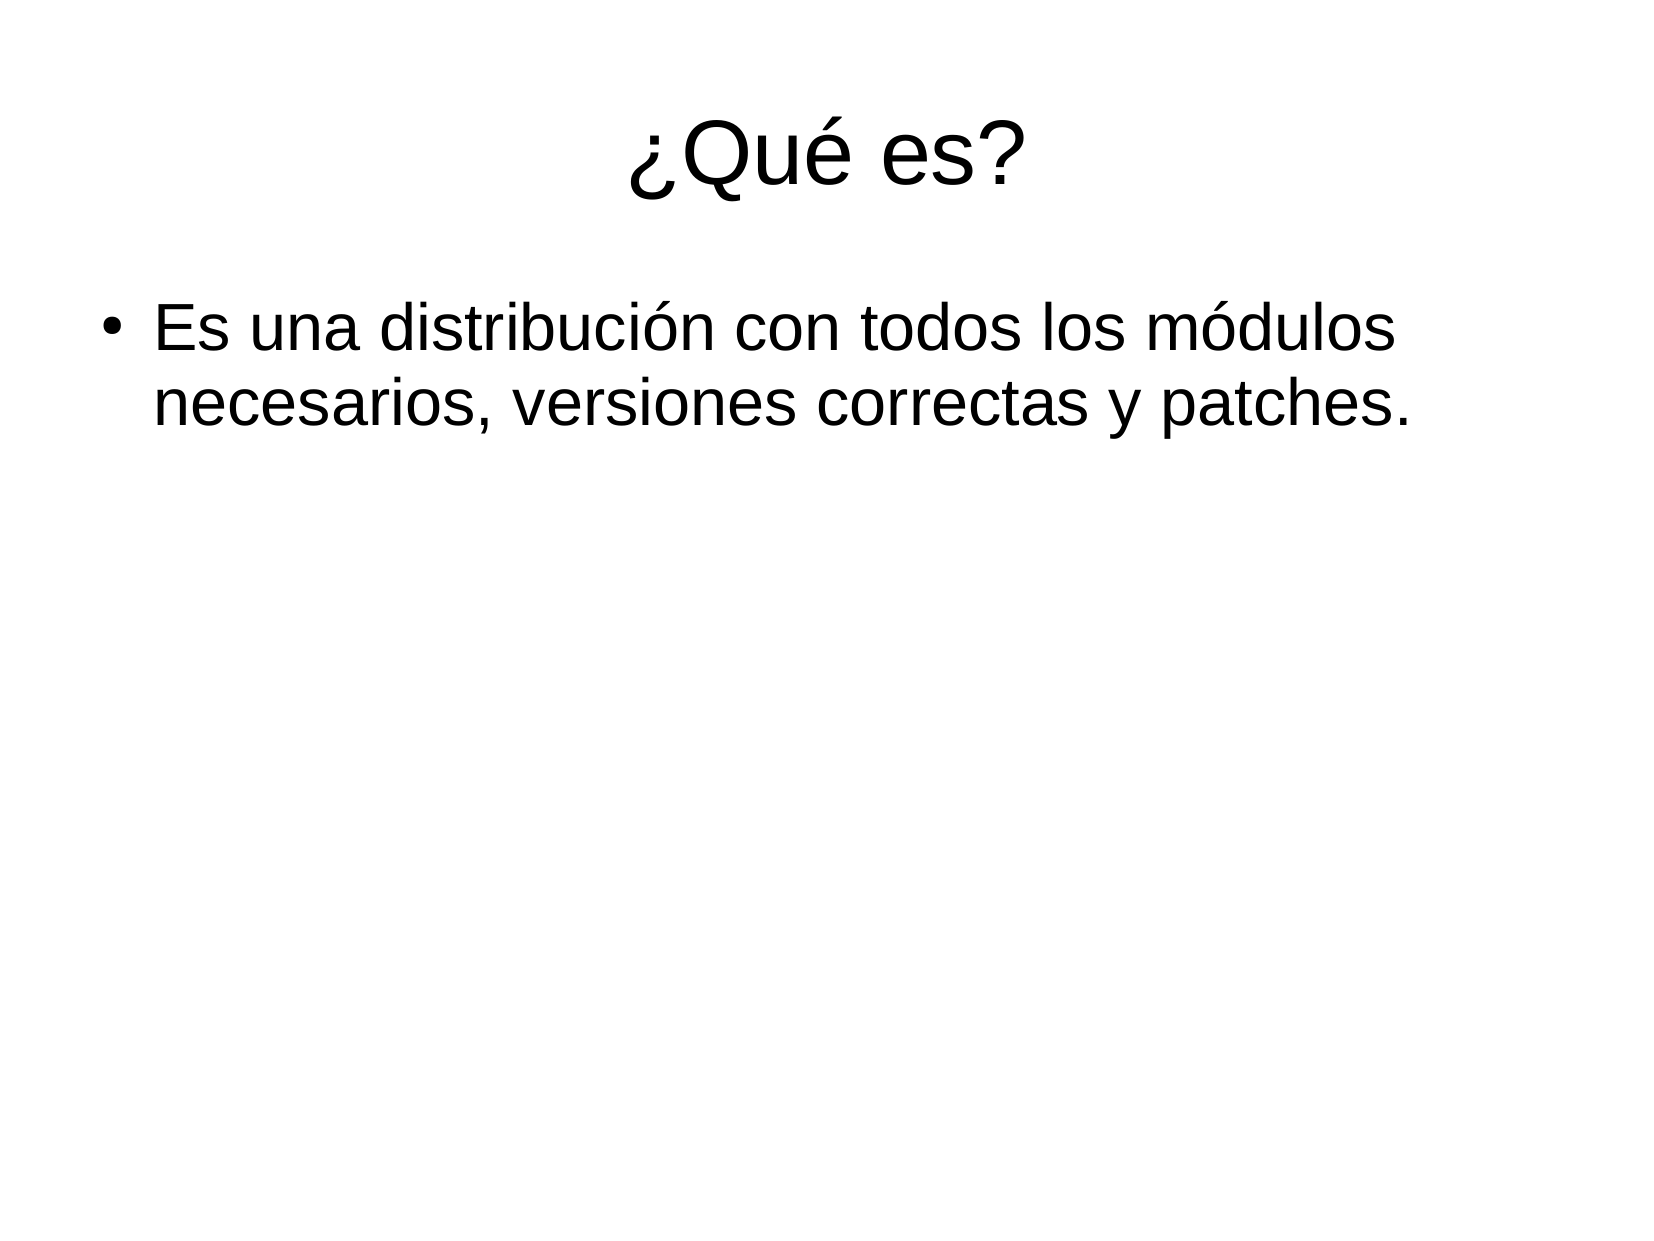

# ¿Qué es?
Es una distribución con todos los módulos necesarios, versiones correctas y patches.